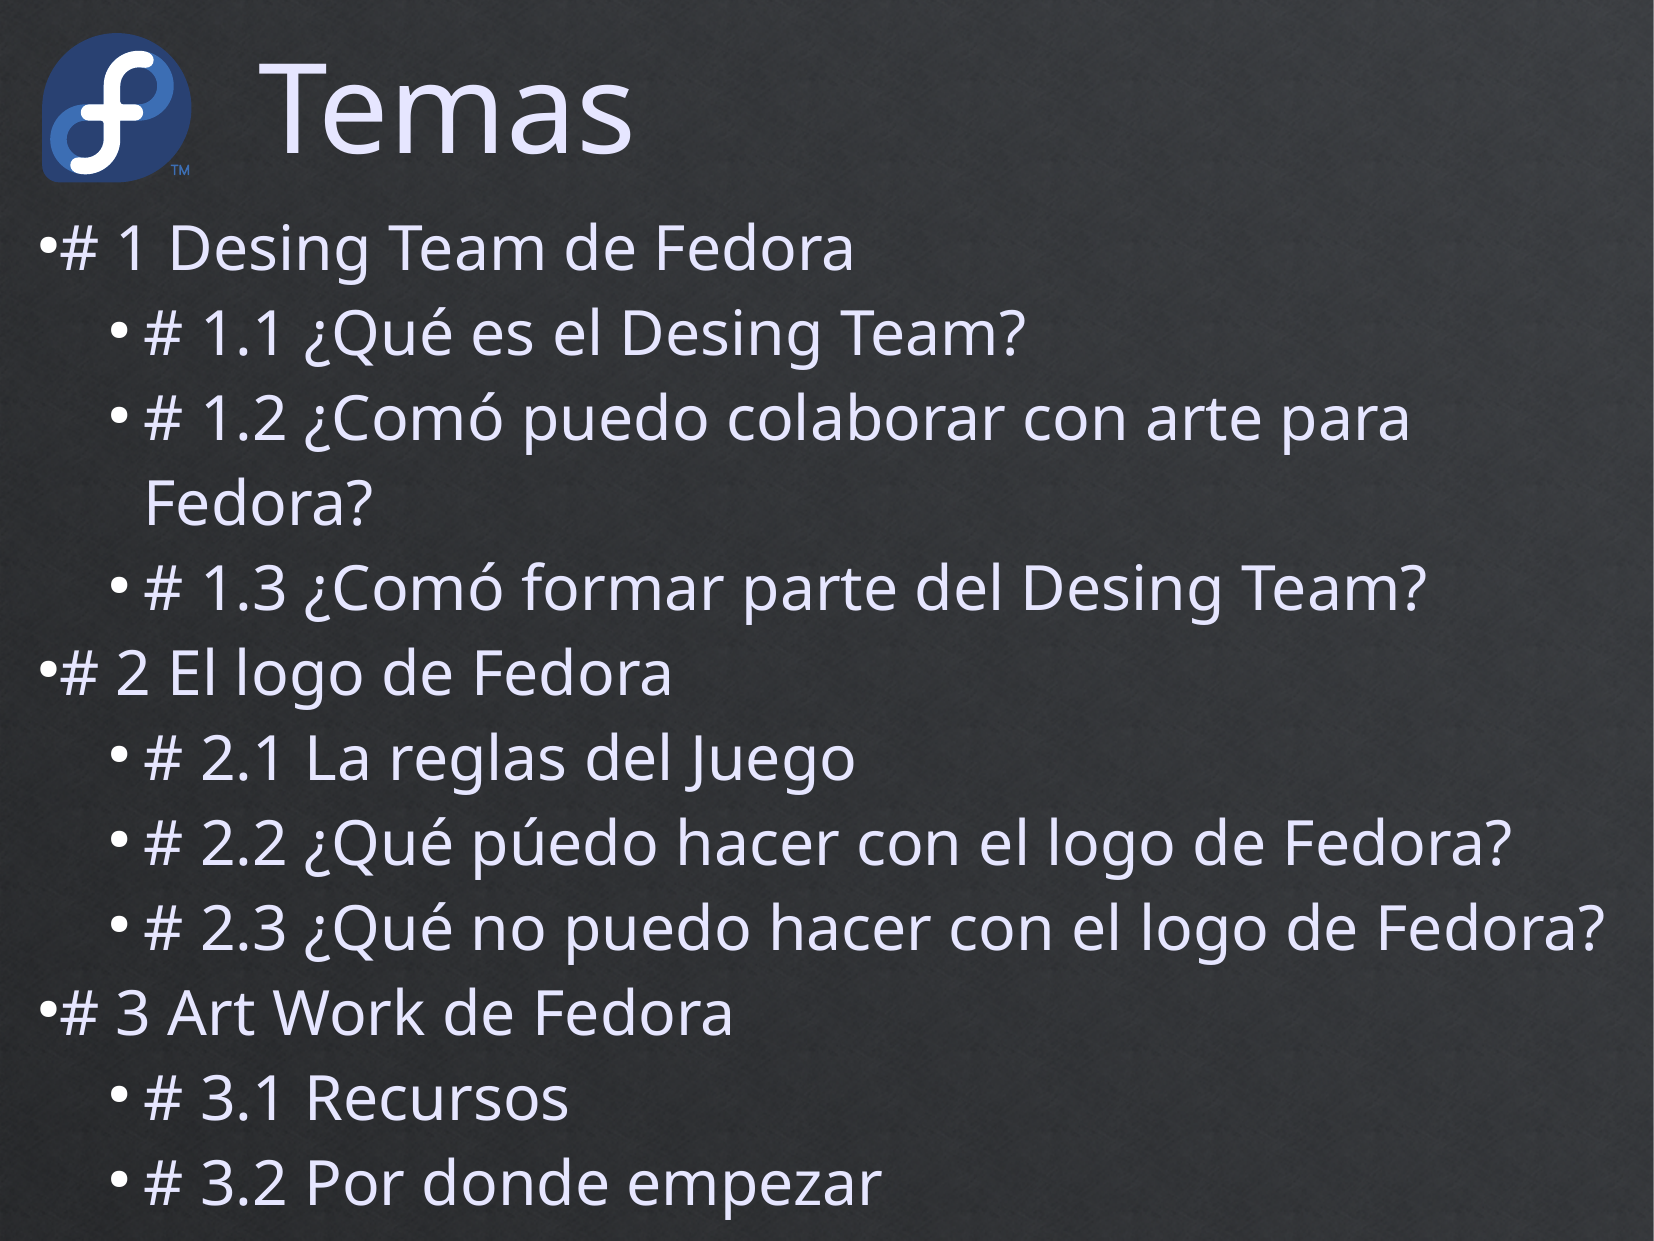

# Temas
# 1 Desing Team de Fedora
# 1.1 ¿Qué es el Desing Team?
# 1.2 ¿Comó puedo colaborar con arte para Fedora?
# 1.3 ¿Comó formar parte del Desing Team?
# 2 El logo de Fedora
# 2.1 La reglas del Juego
# 2.2 ¿Qué púedo hacer con el logo de Fedora?
# 2.3 ¿Qué no puedo hacer con el logo de Fedora?
# 3 Art Work de Fedora
# 3.1 Recursos
# 3.2 Por donde empezar